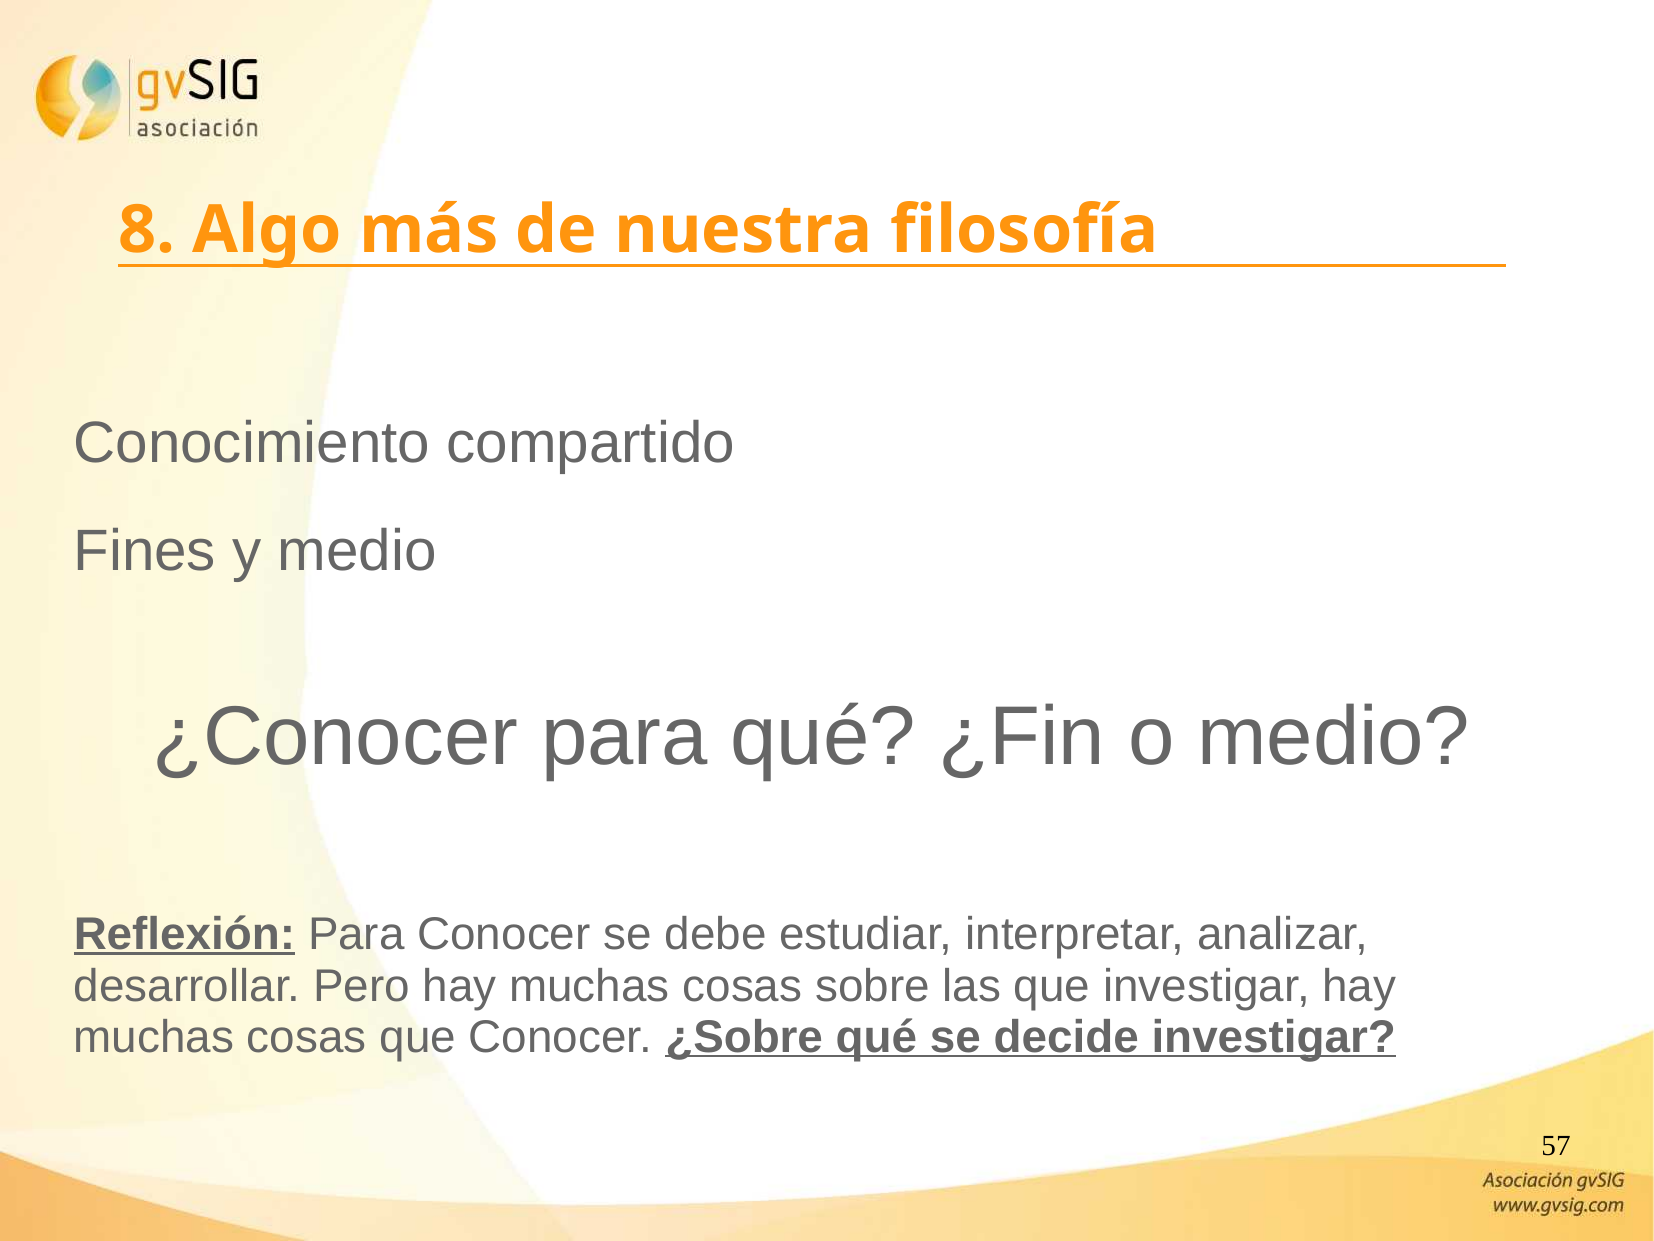

# 8. Algo más de nuestra filosofía
Conocimiento compartido
Fines y medio
¿Conocer para qué? ¿Fin o medio?
Reflexión: Para Conocer se debe estudiar, interpretar, analizar, desarrollar. Pero hay muchas cosas sobre las que investigar, hay muchas cosas que Conocer. ¿Sobre qué se decide investigar?
57